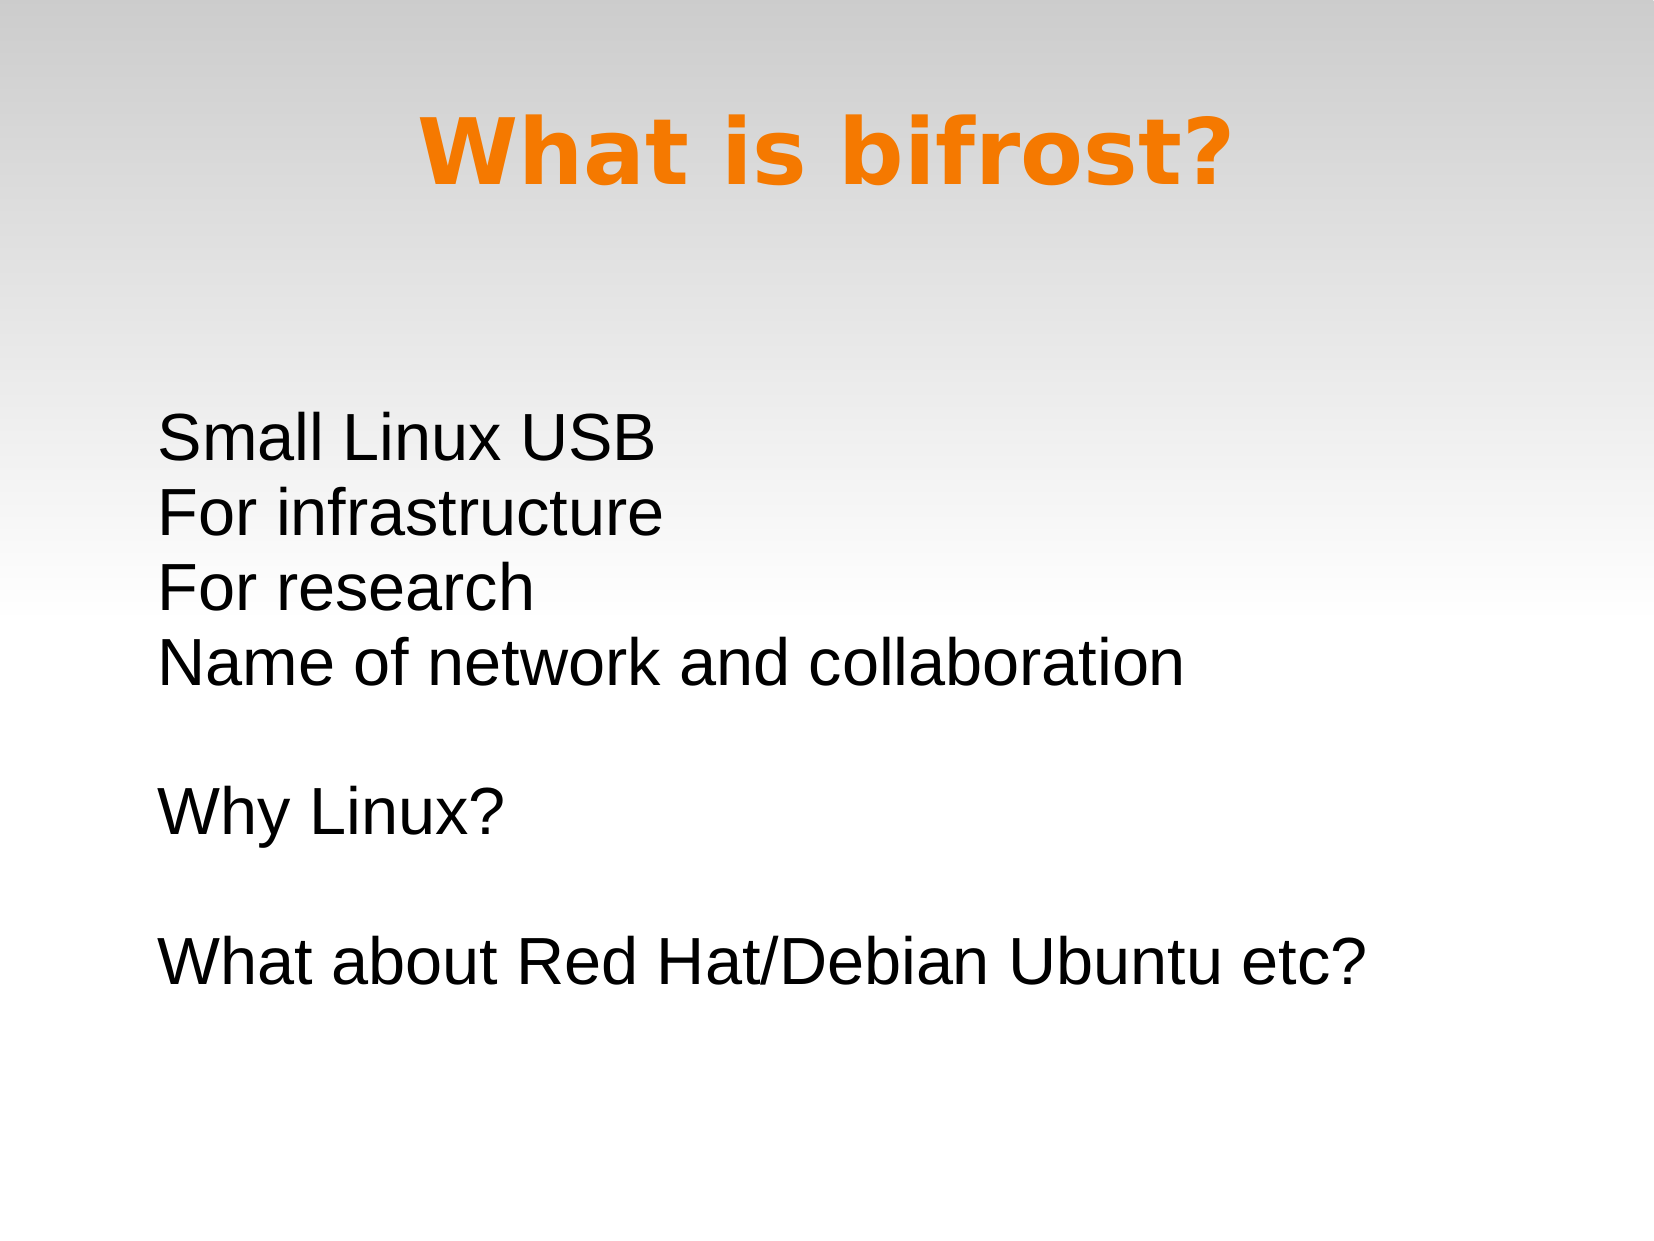

# What is bifrost?
	Small Linux USB
	For infrastructure
	For research
	Name of network and collaboration
	Why Linux?
	What about Red Hat/Debian Ubuntu etc?